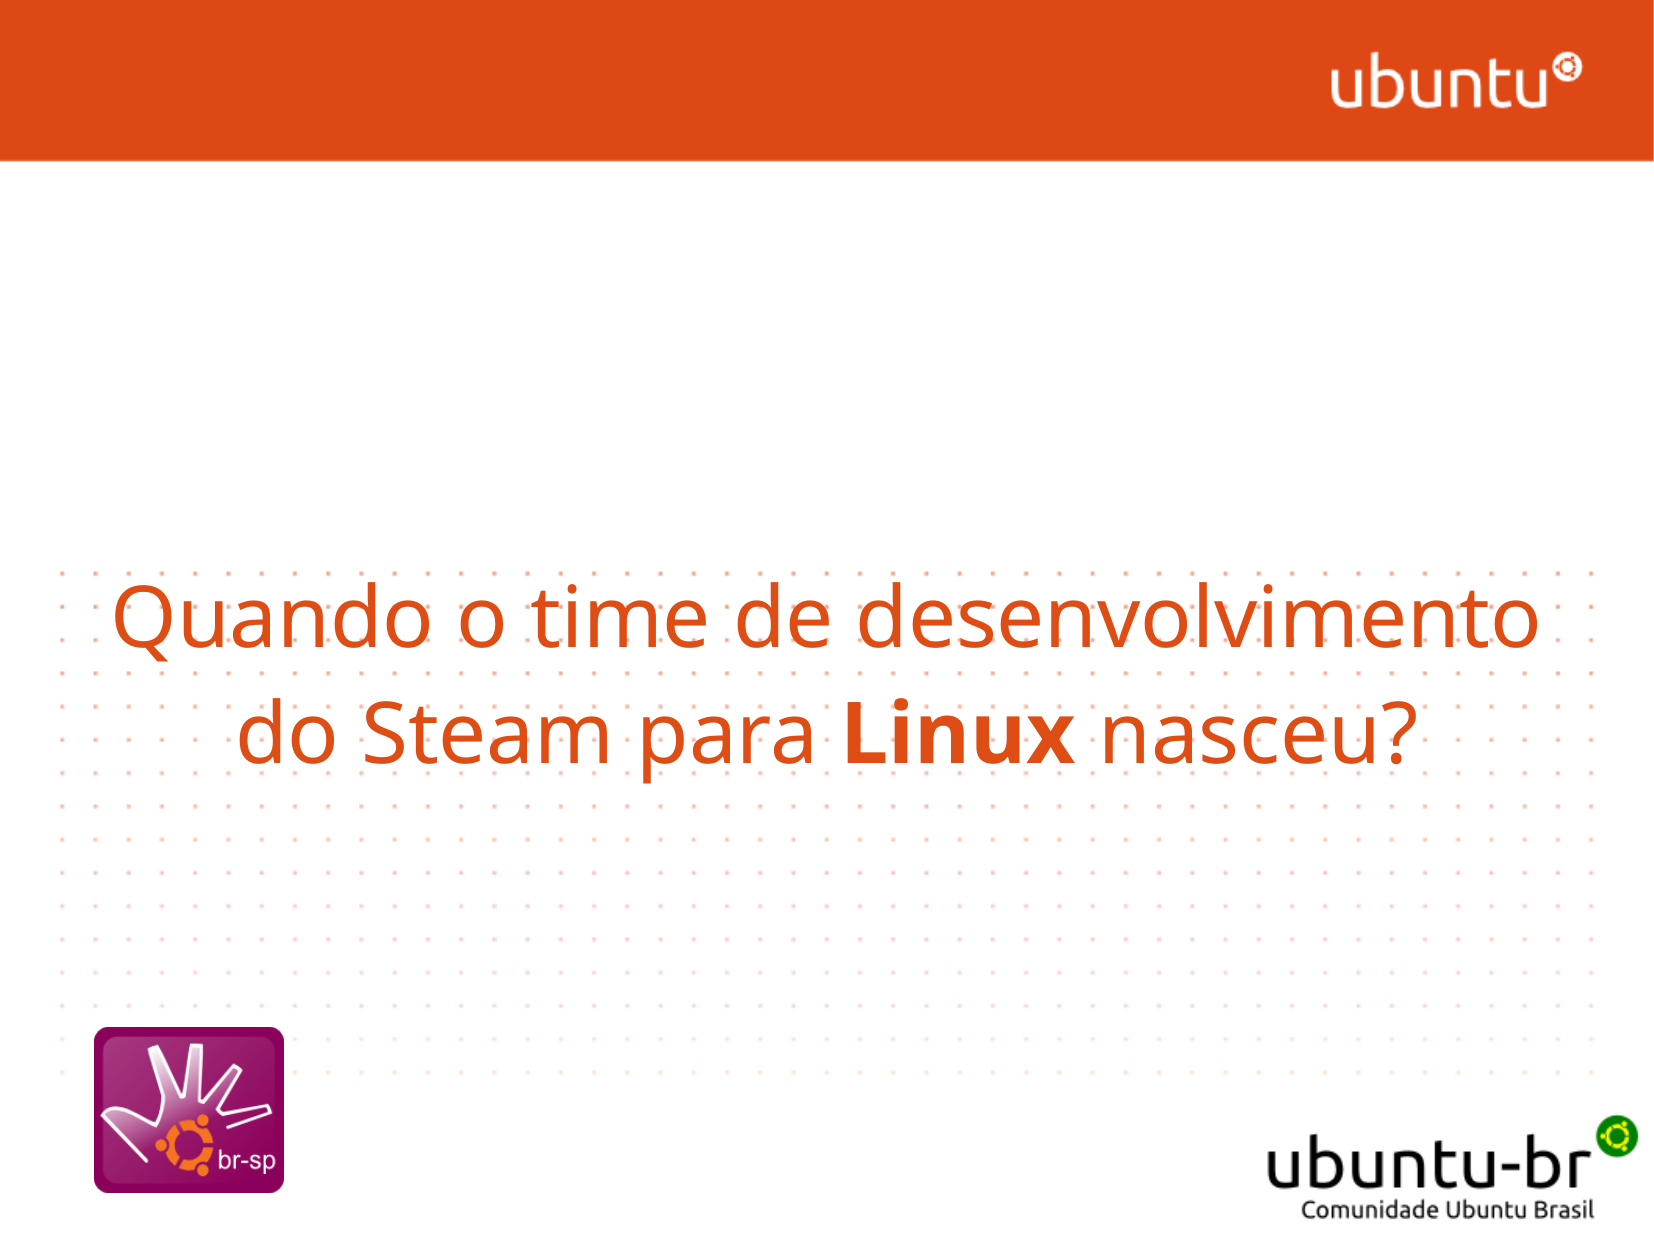

#
Quando o time de desenvolvimento do Steam para Linux nasceu?